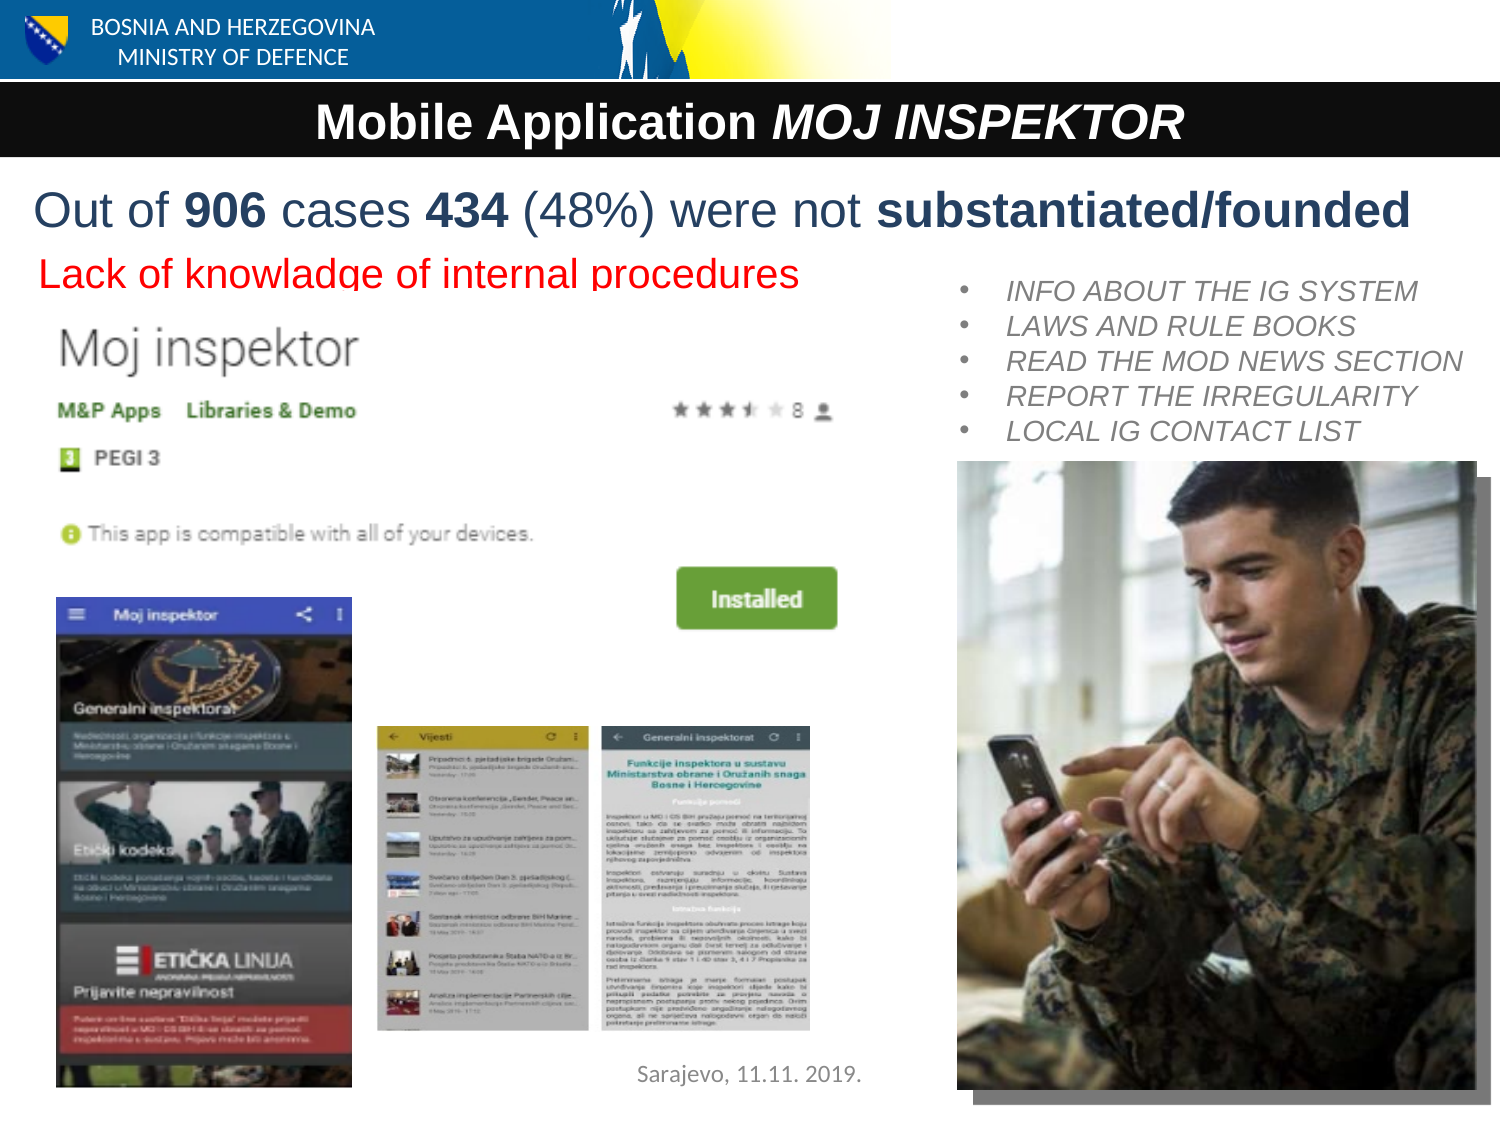

# Mobile Application MOJ INSPEKTOR
Out of 906 cases 434 (48%) were not substantiated/founded
Lack of knowladge of internal procedures
INFO ABOUT THE IG SYSTEM
LAWS AND RULE BOOKS
READ THE MOD NEWS SECTION
REPORT THE IRREGULARITY
LOCAL IG CONTACT LIST
Sarajevo, 11.11. 2019.